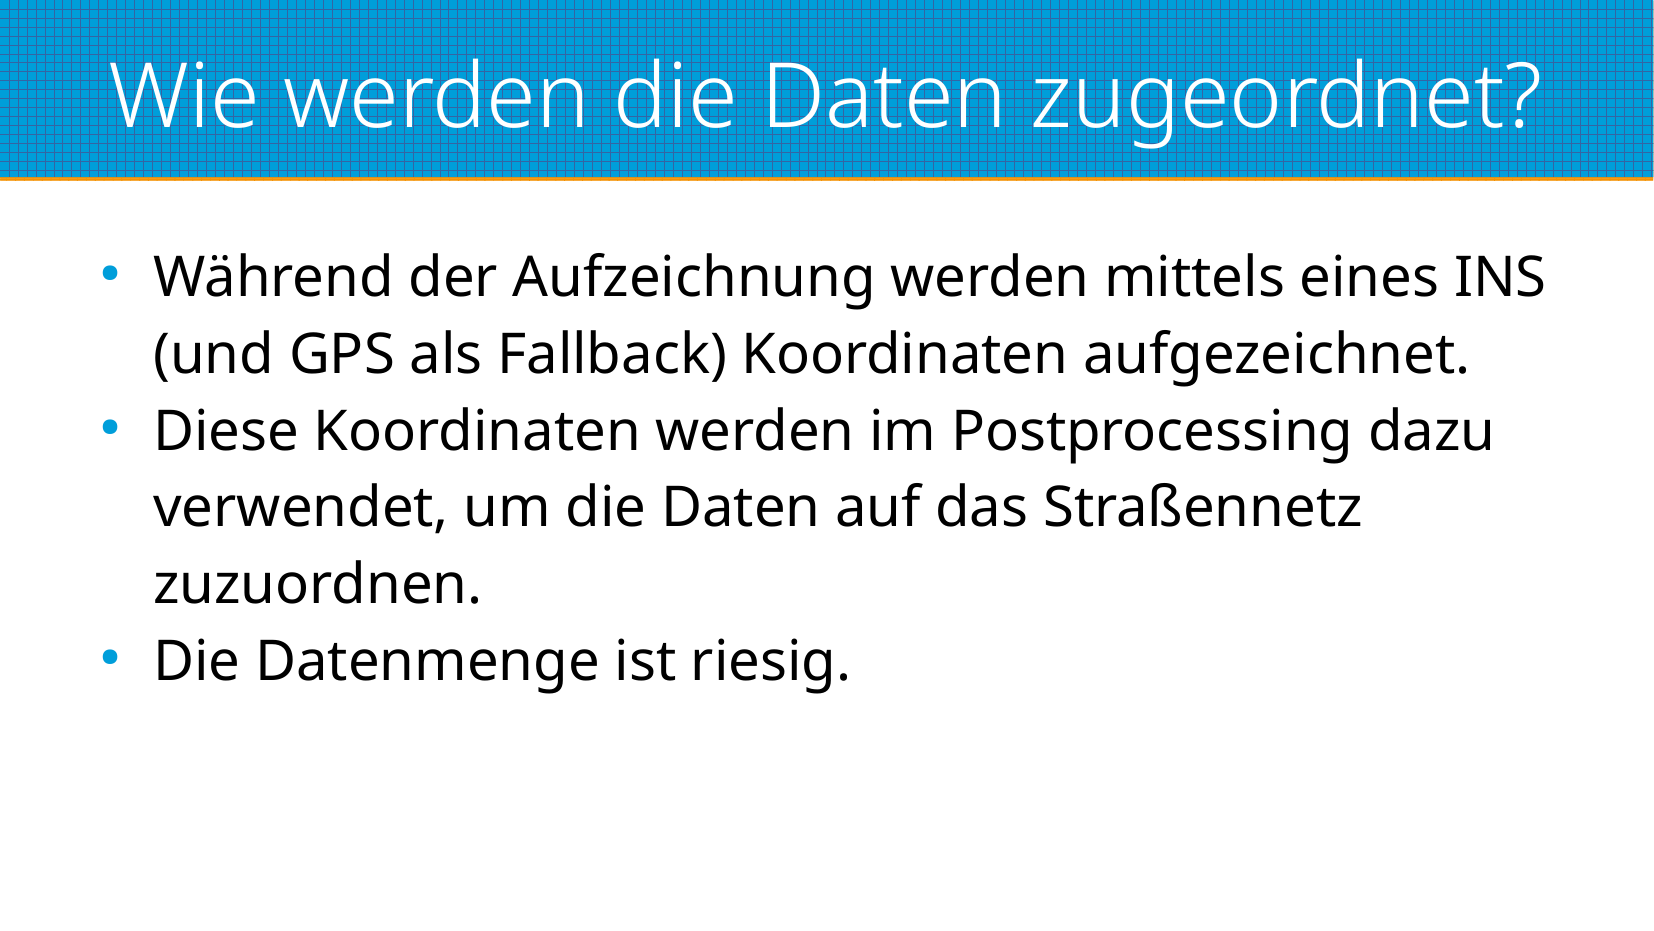

# Wie werden die Daten zugeordnet?
Während der Aufzeichnung werden mittels eines INS (und GPS als Fallback) Koordinaten aufgezeichnet.
Diese Koordinaten werden im Postprocessing dazu verwendet, um die Daten auf das Straßennetz zuzuordnen.
Die Datenmenge ist riesig.